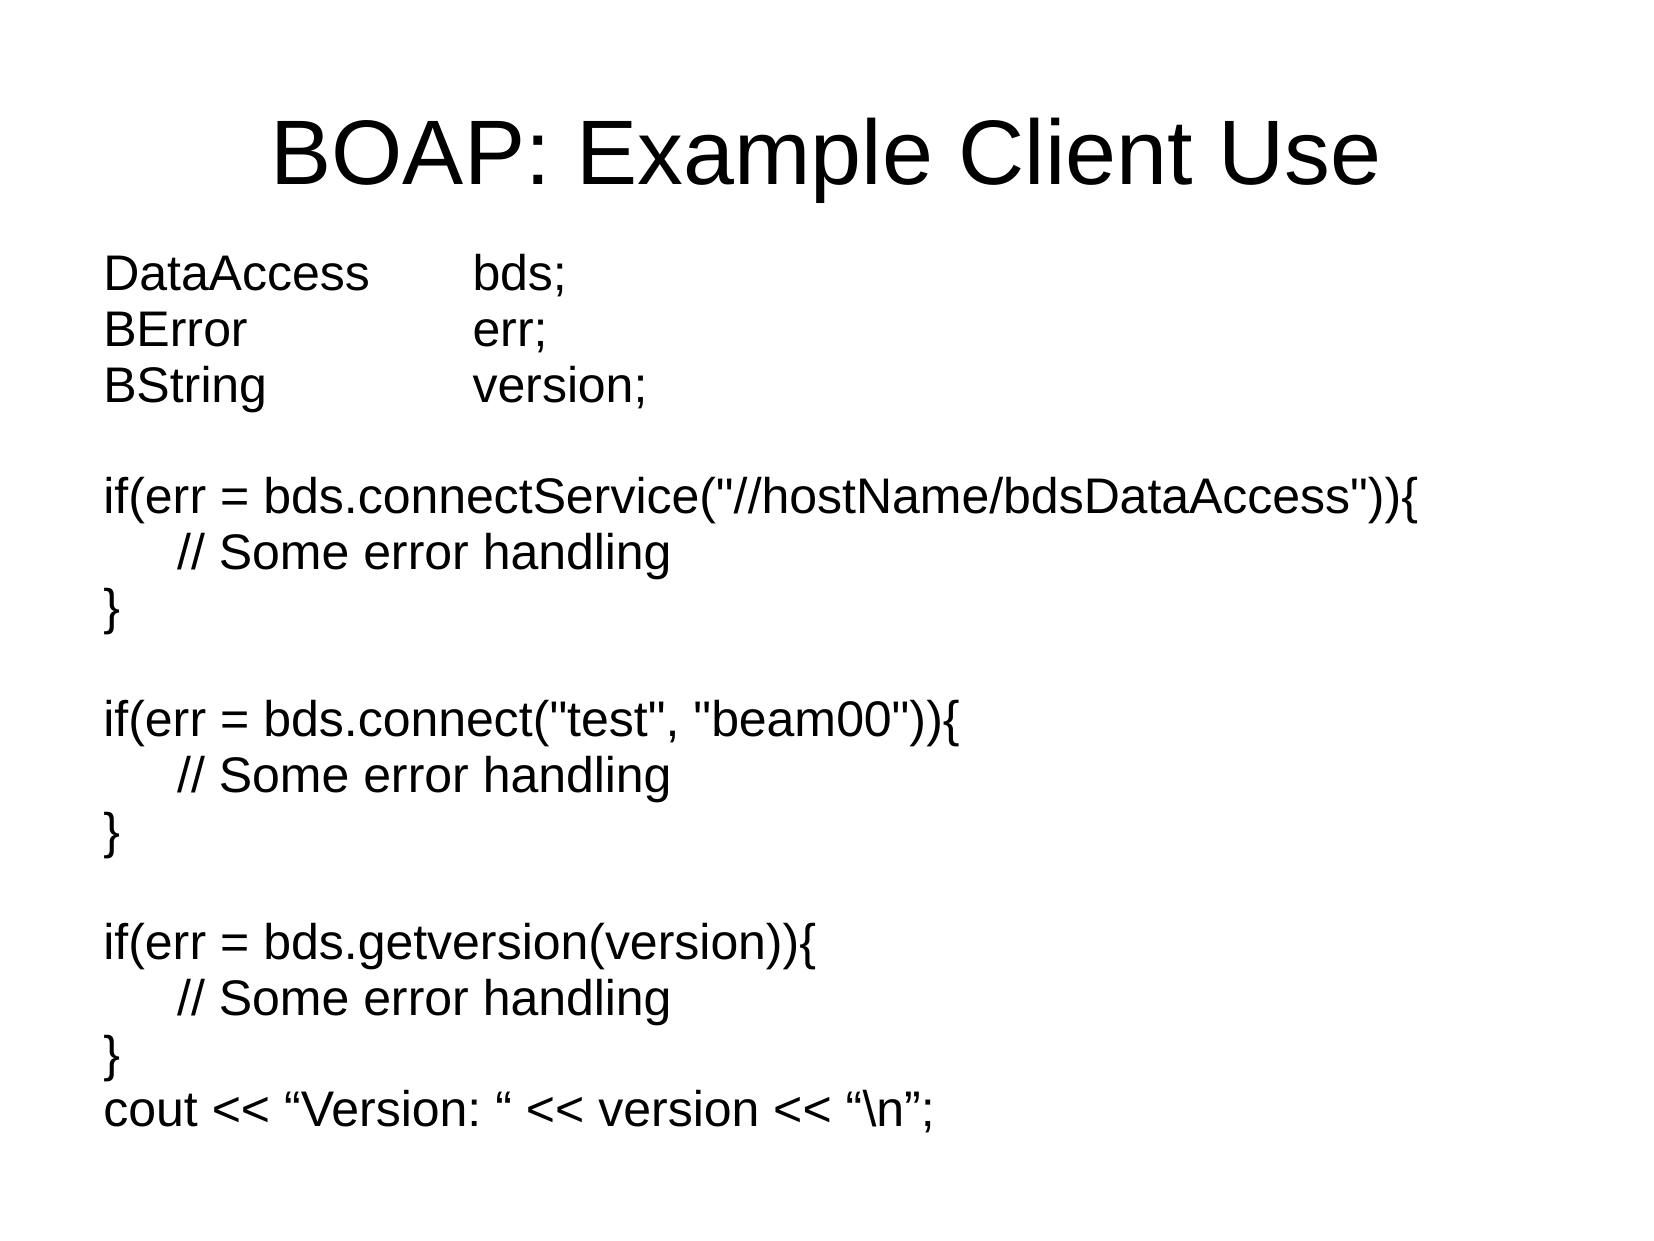

# BOAP: Example Client Use
DataAccess		bds;
BError				err;
BString			version;
if(err = bds.connectService("//hostName/bdsDataAccess")){
	// Some error handling
}
if(err = bds.connect("test", "beam00")){
	// Some error handling
}
if(err = bds.getversion(version)){
	// Some error handling
}
cout << “Version: “ << version << “\n”;